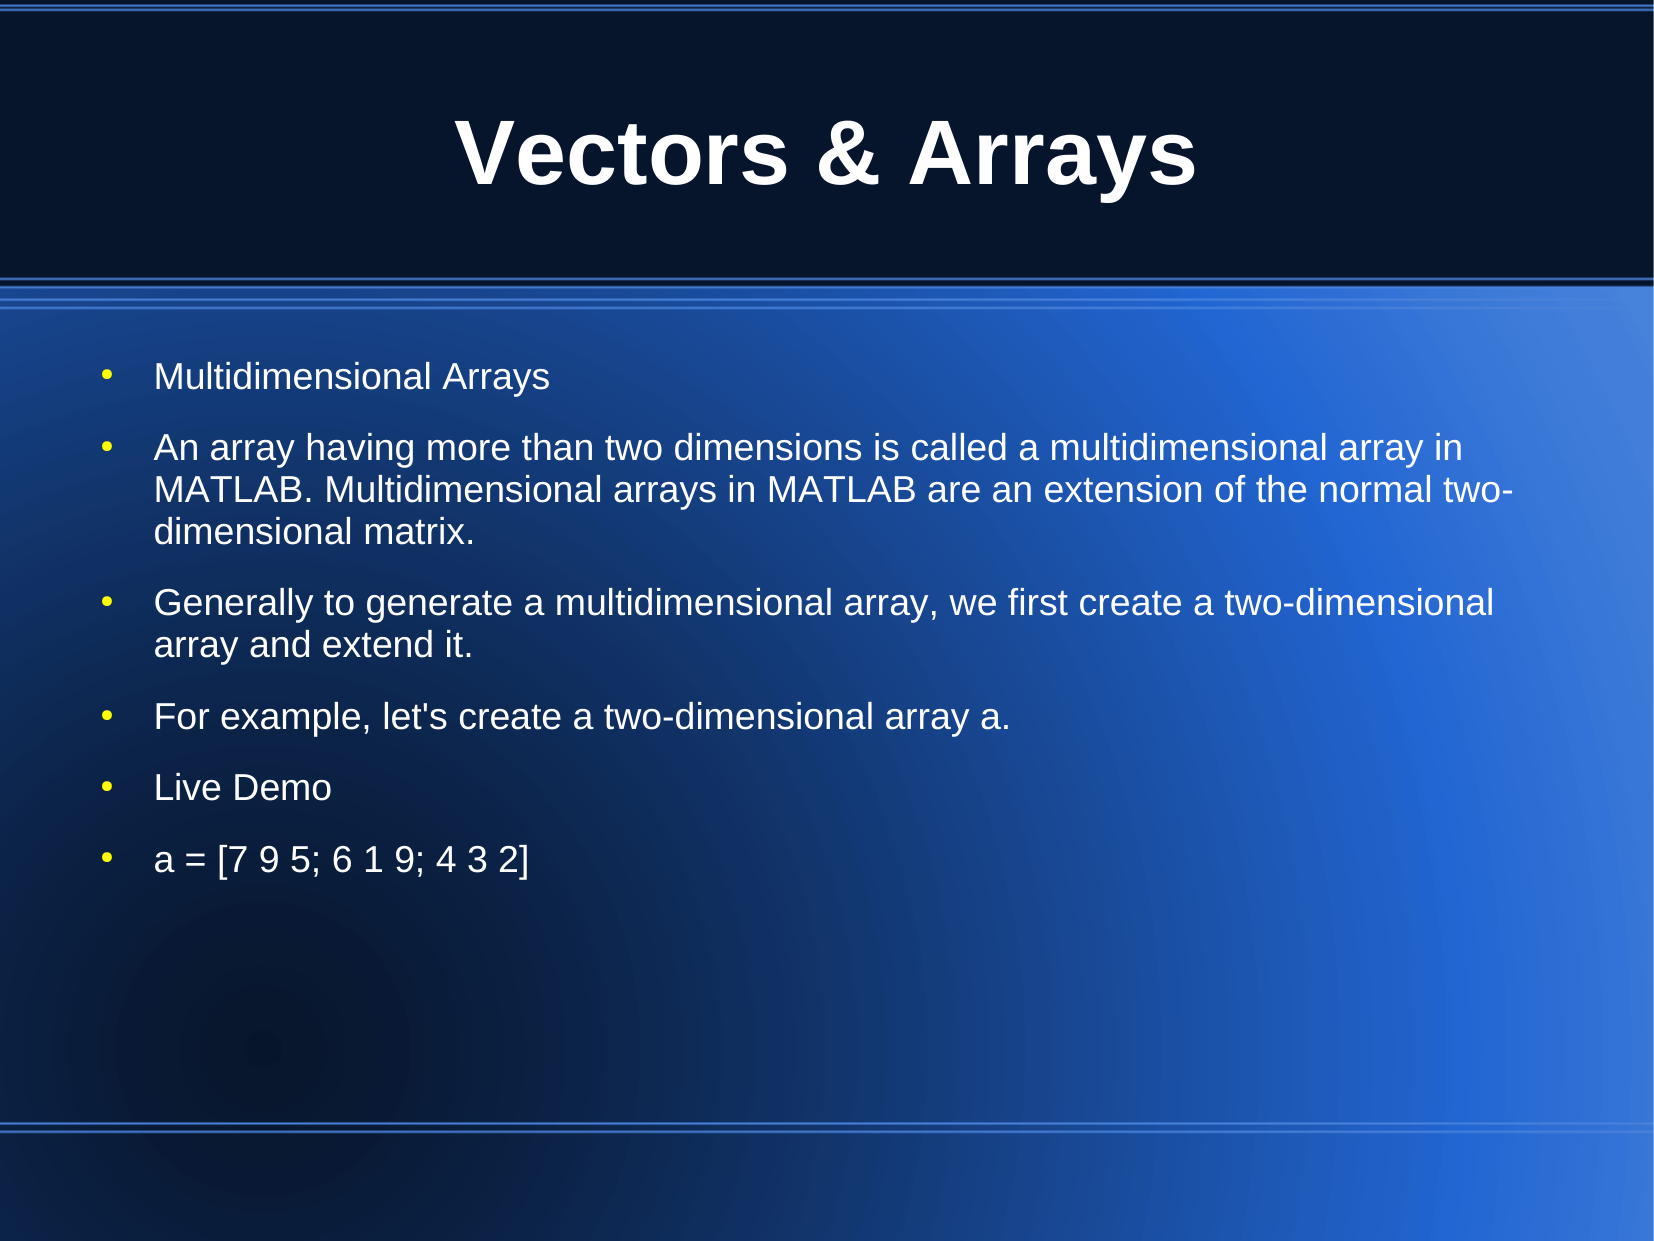

# Vectors & Arrays
Multidimensional Arrays
An array having more than two dimensions is called a multidimensional array in MATLAB. Multidimensional arrays in MATLAB are an extension of the normal two-dimensional matrix.
Generally to generate a multidimensional array, we first create a two-dimensional array and extend it.
For example, let's create a two-dimensional array a.
Live Demo
a = [7 9 5; 6 1 9; 4 3 2]